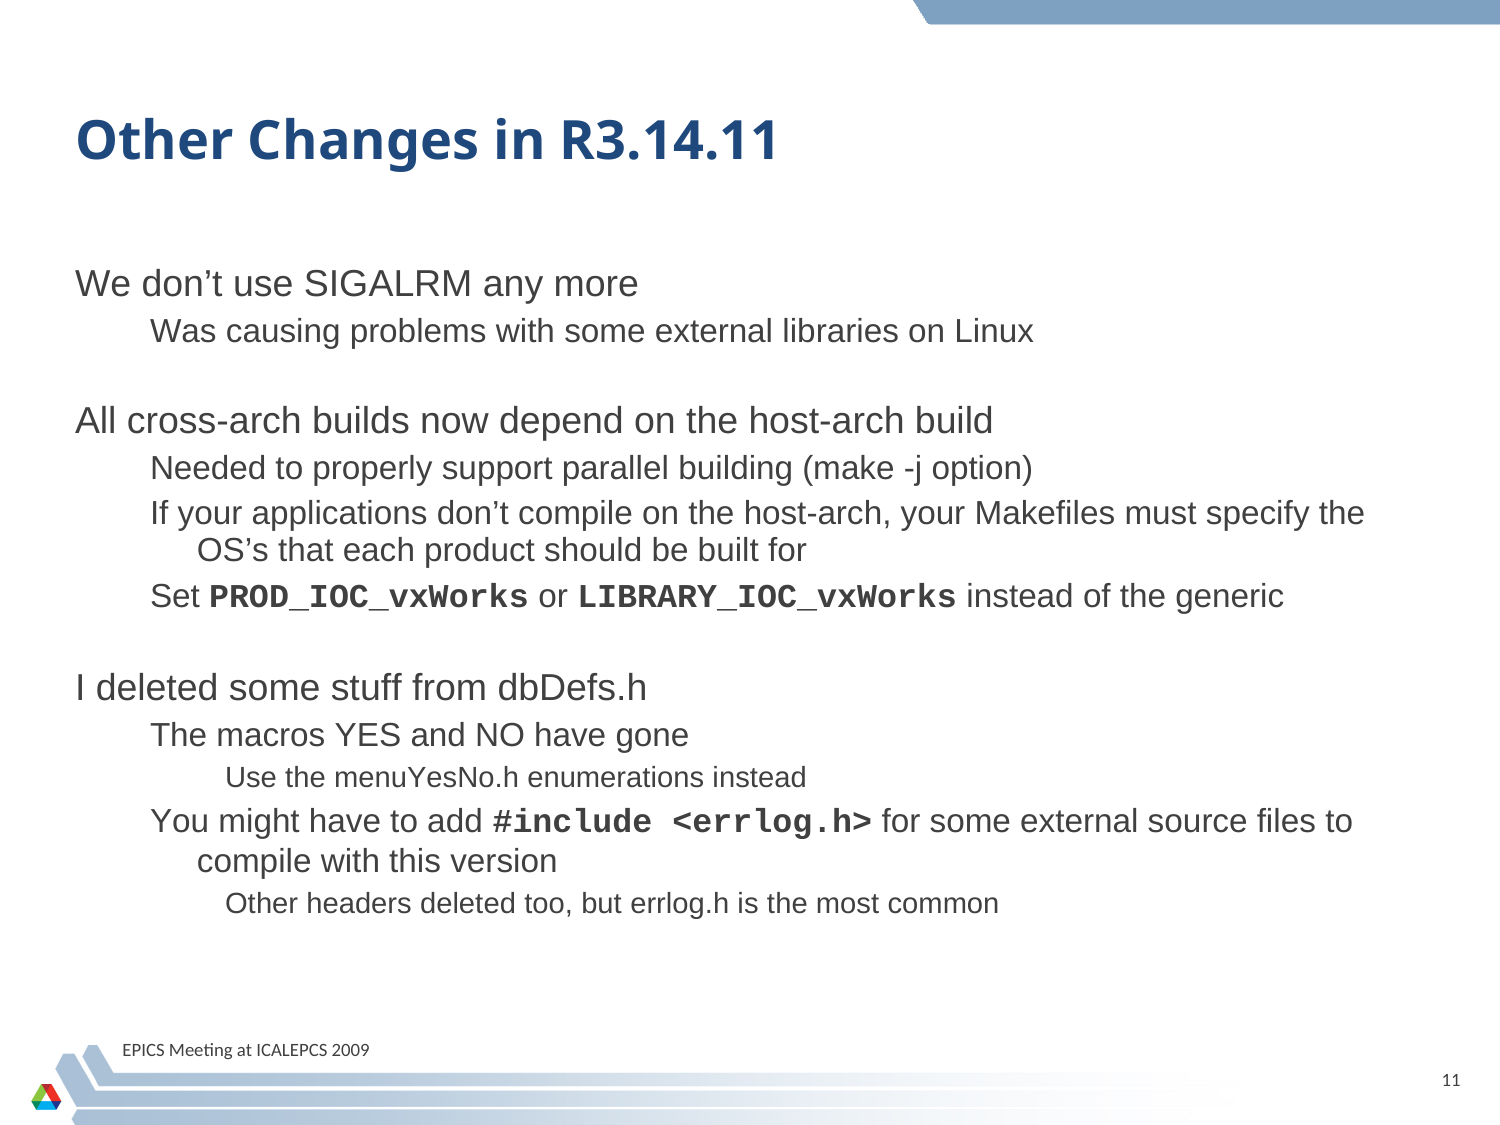

# Other Changes in R3.14.11
We don’t use SIGALRM any more
Was causing problems with some external libraries on Linux
All cross-arch builds now depend on the host-arch build
Needed to properly support parallel building (make -j option)
If your applications don’t compile on the host-arch, your Makefiles must specify the OS’s that each product should be built for
Set PROD_IOC_vxWorks or LIBRARY_IOC_vxWorks instead of the generic
I deleted some stuff from dbDefs.h
The macros YES and NO have gone
Use the menuYesNo.h enumerations instead
You might have to add #include <errlog.h> for some external source files to compile with this version
Other headers deleted too, but errlog.h is the most common
EPICS Meeting at ICALEPCS 2009
11